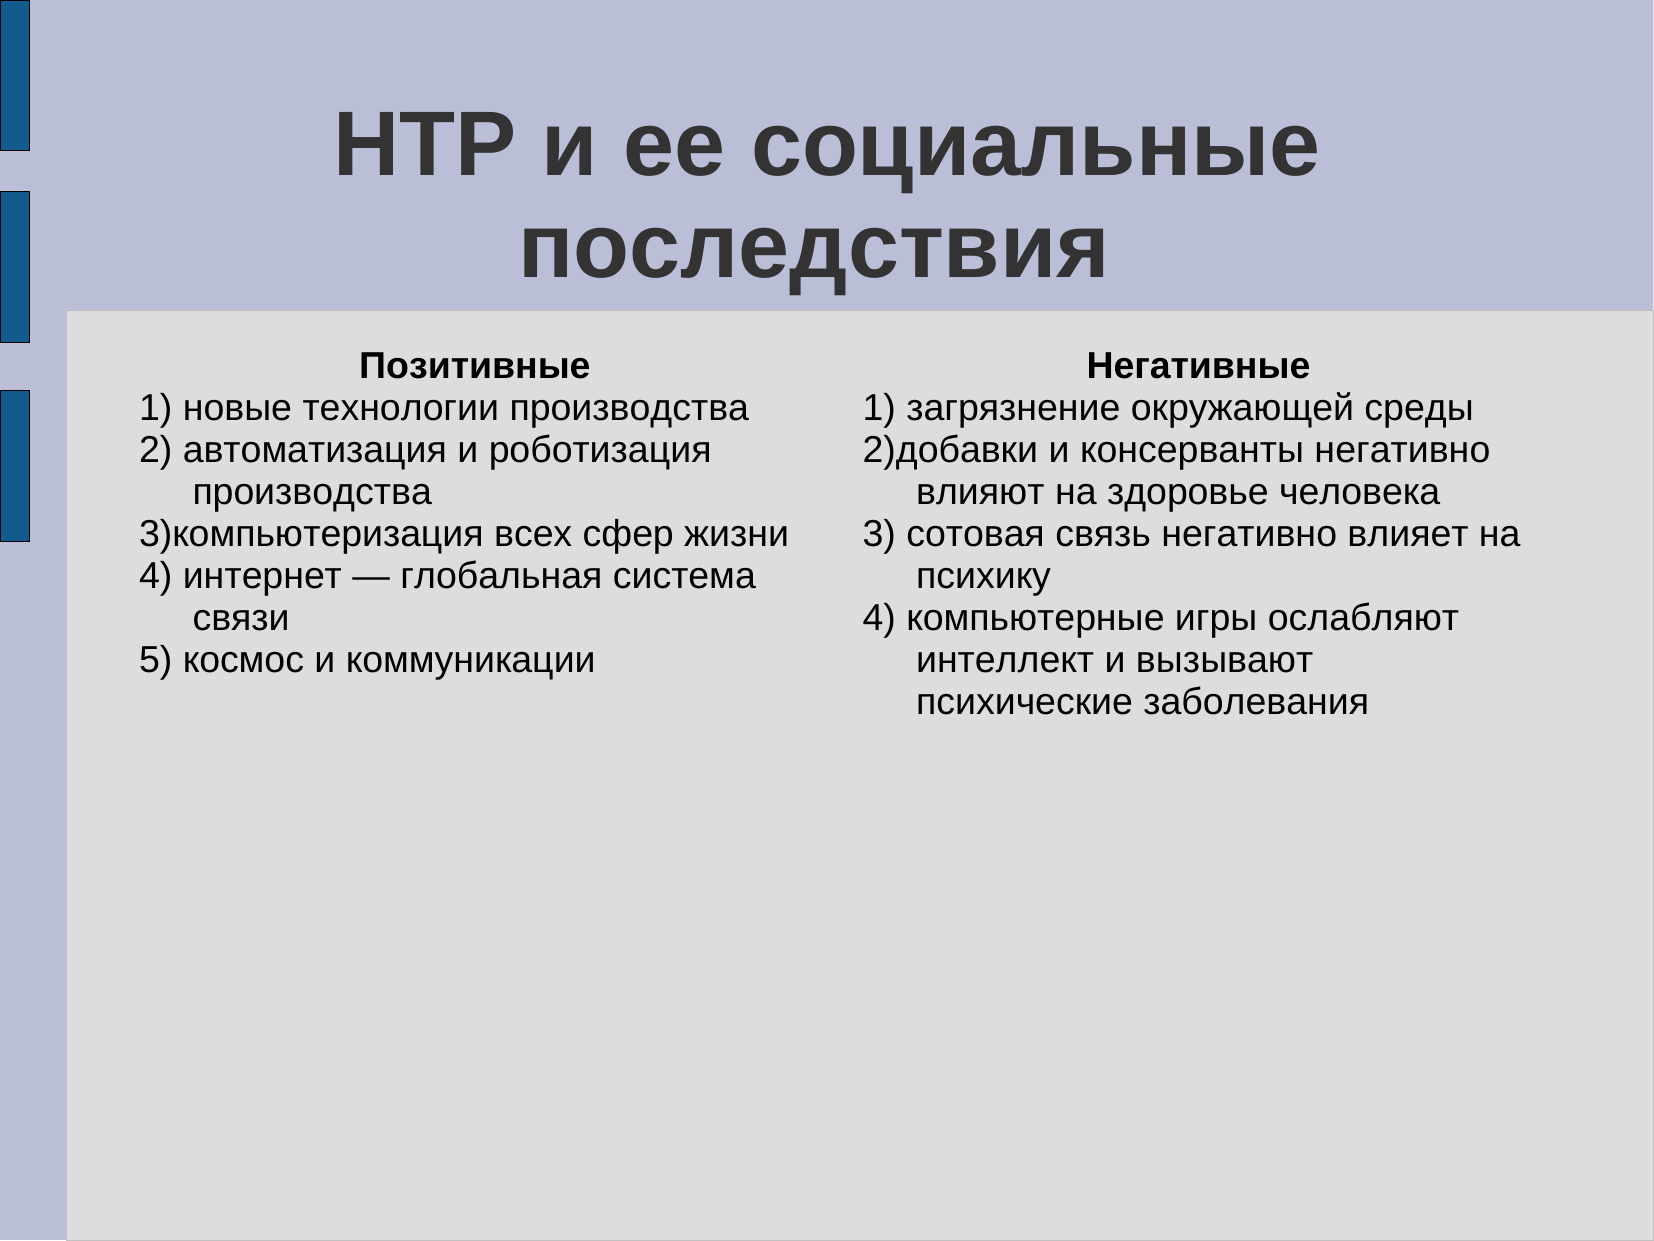

# НТР и ее социальные последствия
Позитивные
1) новые технологии производства
2) автоматизация и роботизация производства
3)компьютеризация всех сфер жизни
4) интернет — глобальная система связи
5) космос и коммуникации
Негативные
1) загрязнение окружающей среды
2)добавки и консерванты негативно влияют на здоровье человека
3) сотовая связь негативно влияет на психику
4) компьютерные игры ослабляют интеллект и вызывают психические заболевания